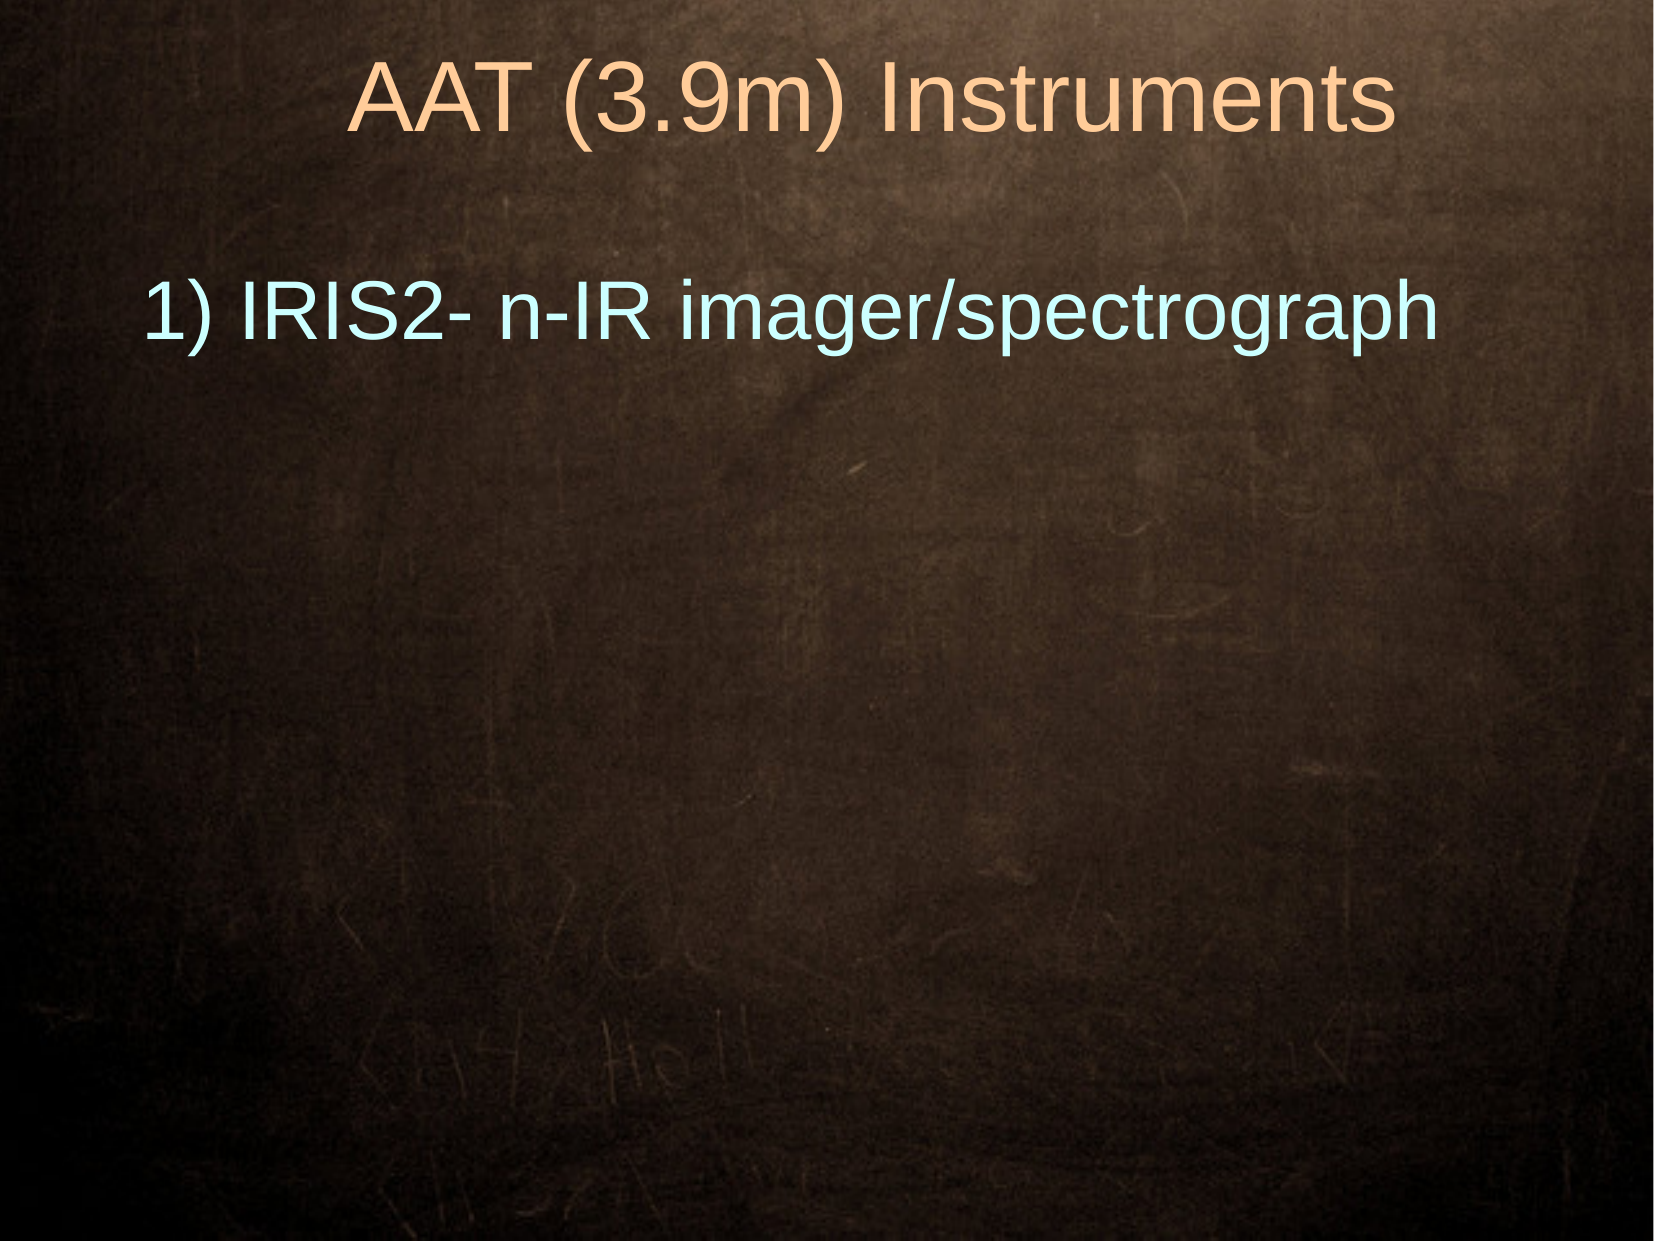

AAT (3.9m) Instruments
1) IRIS2- n-IR imager/spectrograph